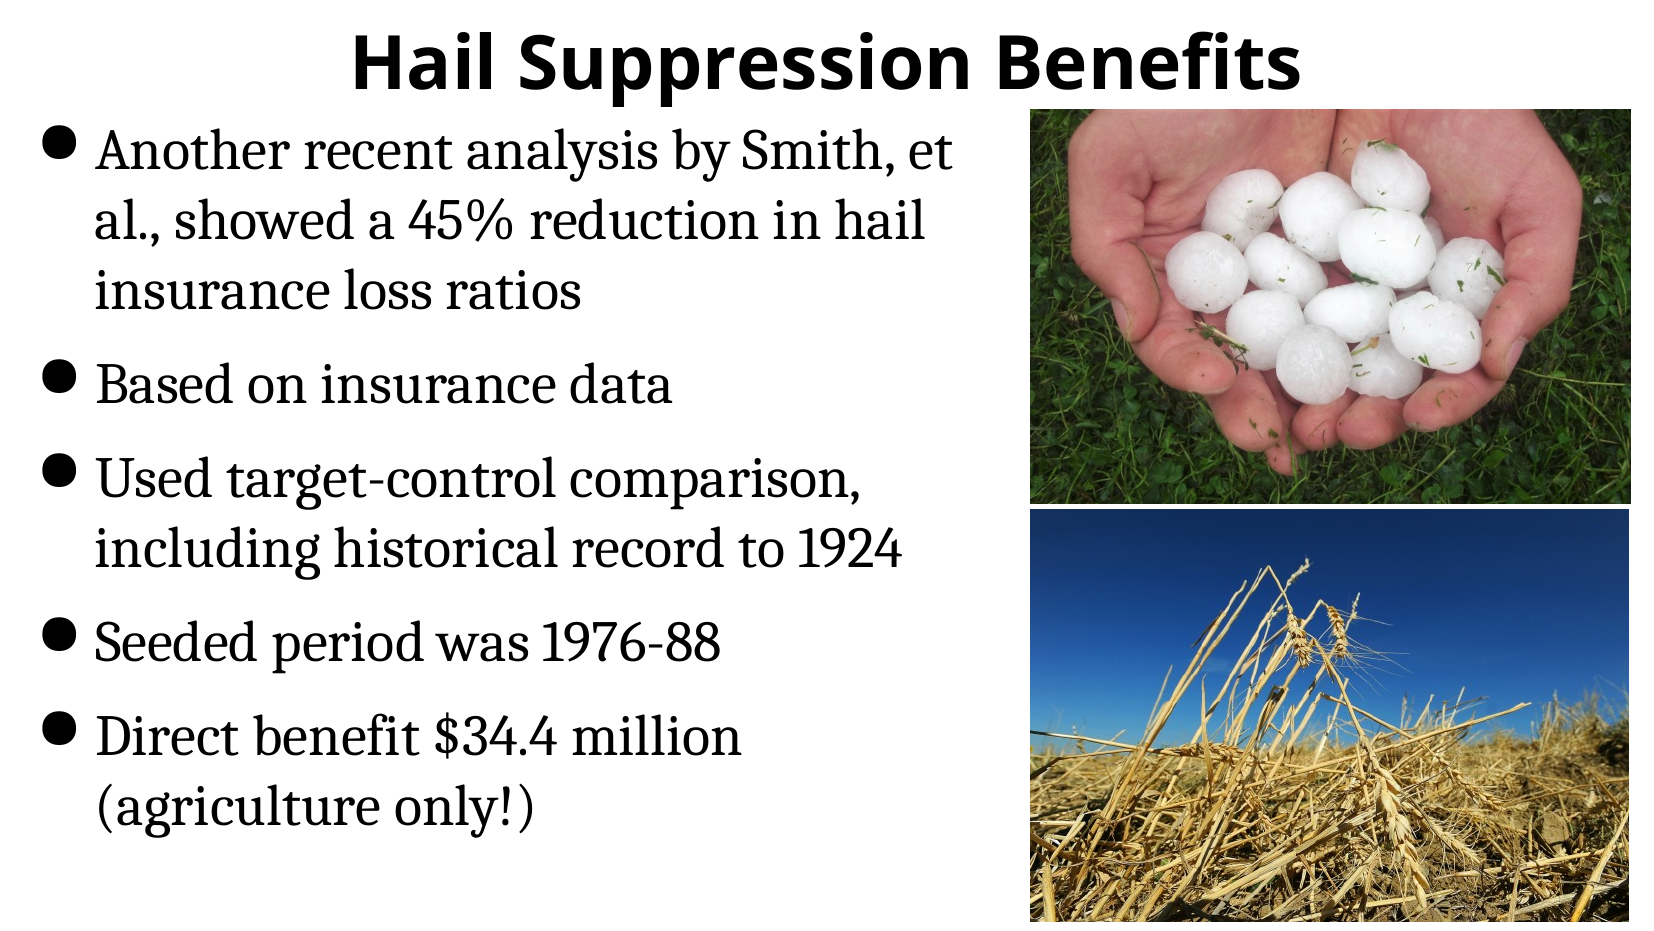

# Hail Suppression Benefits
 Another recent analysis by Smith, et al., showed a 45% reduction in hail insurance loss ratios
 Based on insurance data
 Used target-control comparison, including historical record to 1924
 Seeded period was 1976-88
 Direct benefit $34.4 million (agriculture only!)